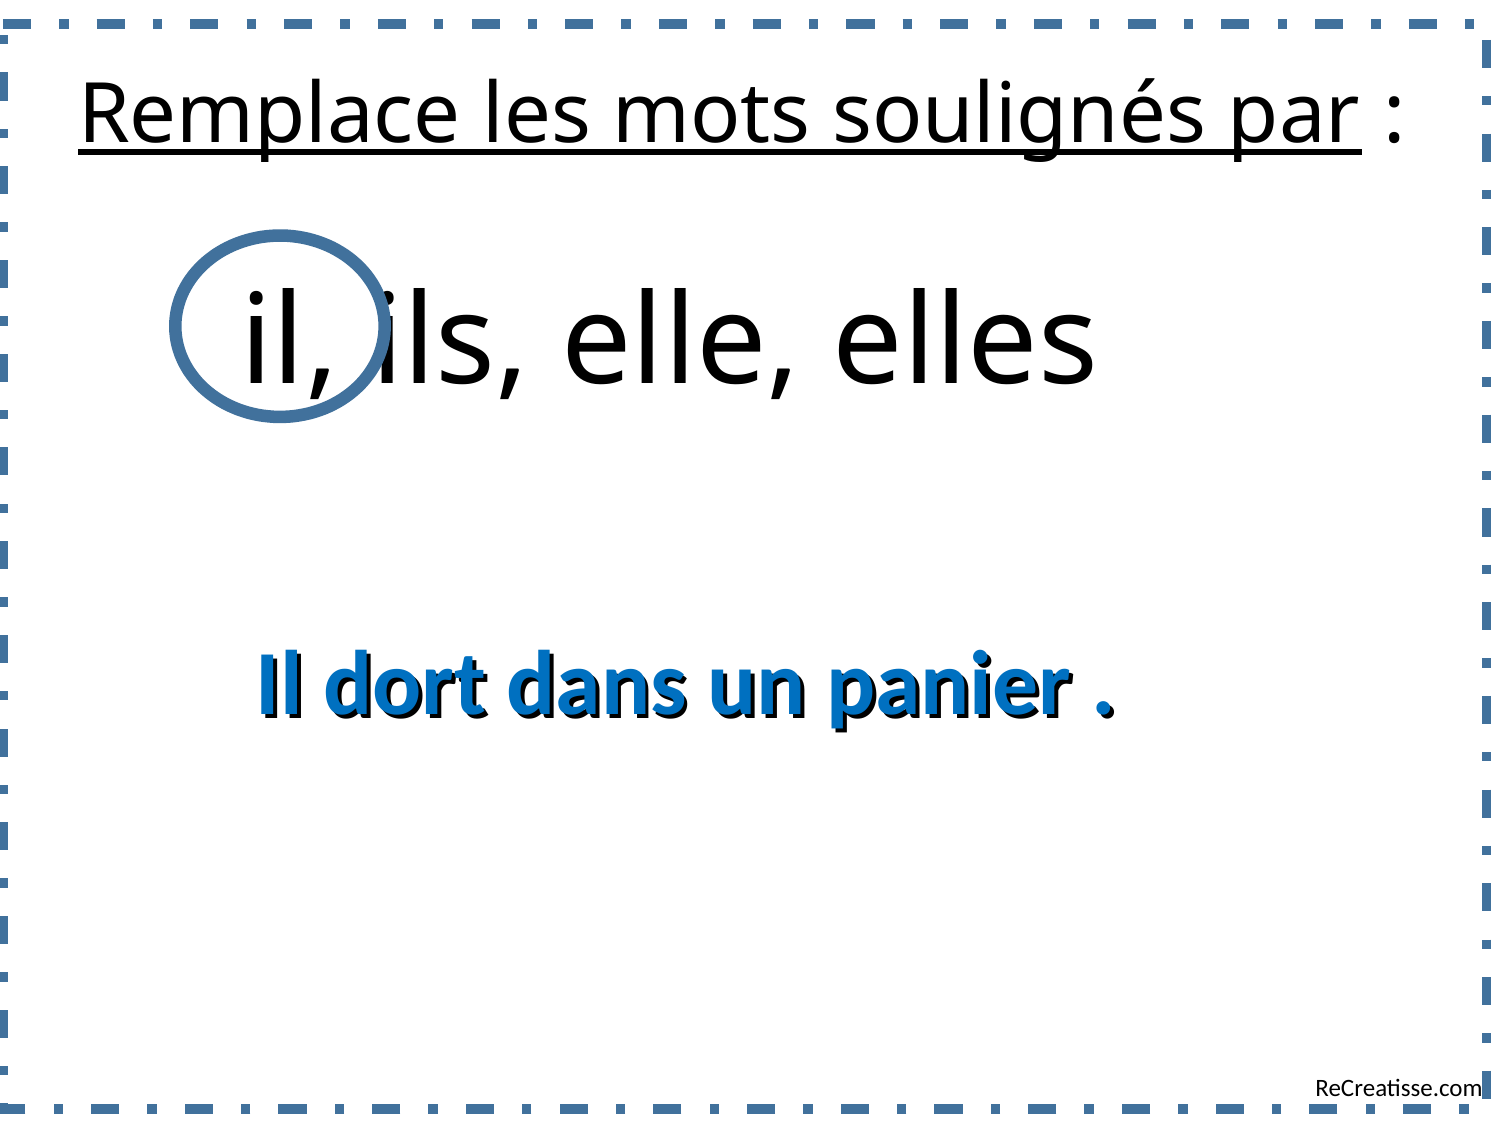

Remplace les mots soulignés par :
 il, ils, elle, elles
Il dort dans un panier .
ReCreatisse.com